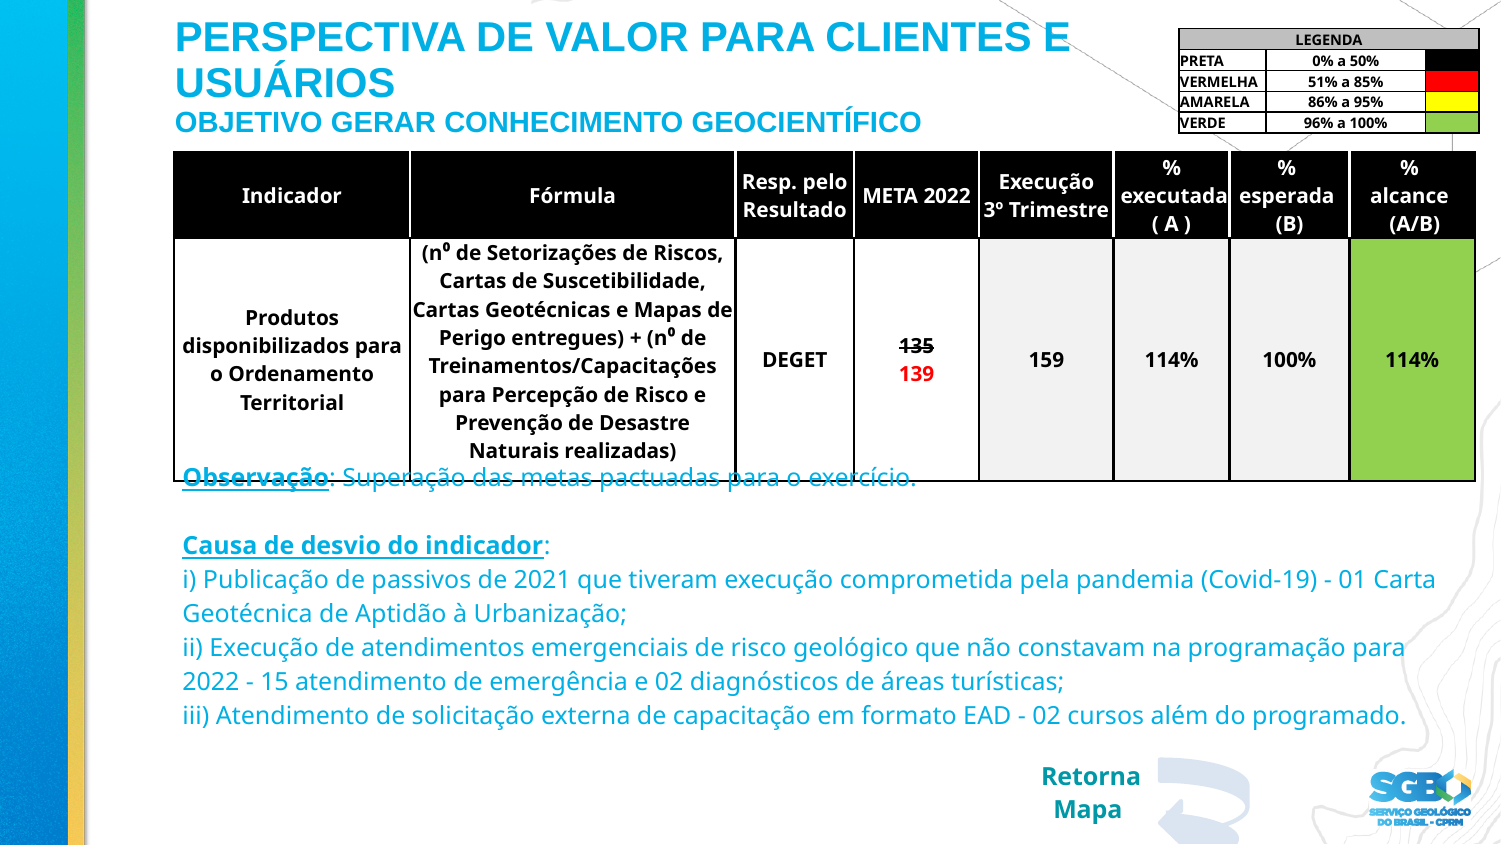

PERSPECTIVA DE VALOR PARA CLIENTES E USUÁRIOS
OBJETIVO GERAR CONHECIMENTO GEOCIENTÍFICO
| LEGENDA | | |
| --- | --- | --- |
| PRETA | 0% a 50% | |
| VERMELHA | 51% a 85% | |
| AMARELA | 86% a 95% | |
| VERDE | 96% a 100% | |
| Indicador | Fórmula | Resp. pelo Resultado | META 2022 | Execução 3º Trimestre | % executada ( A ) | % esperada (B) | % alcance (A/B) |
| --- | --- | --- | --- | --- | --- | --- | --- |
| Produtos disponibilizados para o Ordenamento Territorial | (n⁰ de Setorizações de Riscos, Cartas de Suscetibilidade, Cartas Geotécnicas e Mapas de Perigo entregues) + (n⁰ de Treinamentos/Capacitações para Percepção de Risco e Prevenção de Desastre Naturais realizadas) ​ | DEGET | 135 139 | 159 | 114% | 100% | 114% |
Observação: Superação das metas pactuadas para o exercício.
Causa de desvio do indicador:
i) Publicação de passivos de 2021 que tiveram execução comprometida pela pandemia (Covid-19) - 01 Carta Geotécnica de Aptidão à Urbanização;
ii) Execução de atendimentos emergenciais de risco geológico que não constavam na programação para 2022 - 15 atendimento de emergência e 02 diagnósticos de áreas turísticas;
iii) Atendimento de solicitação externa de capacitação em formato EAD - 02 cursos além do programado.
Retorna Mapa